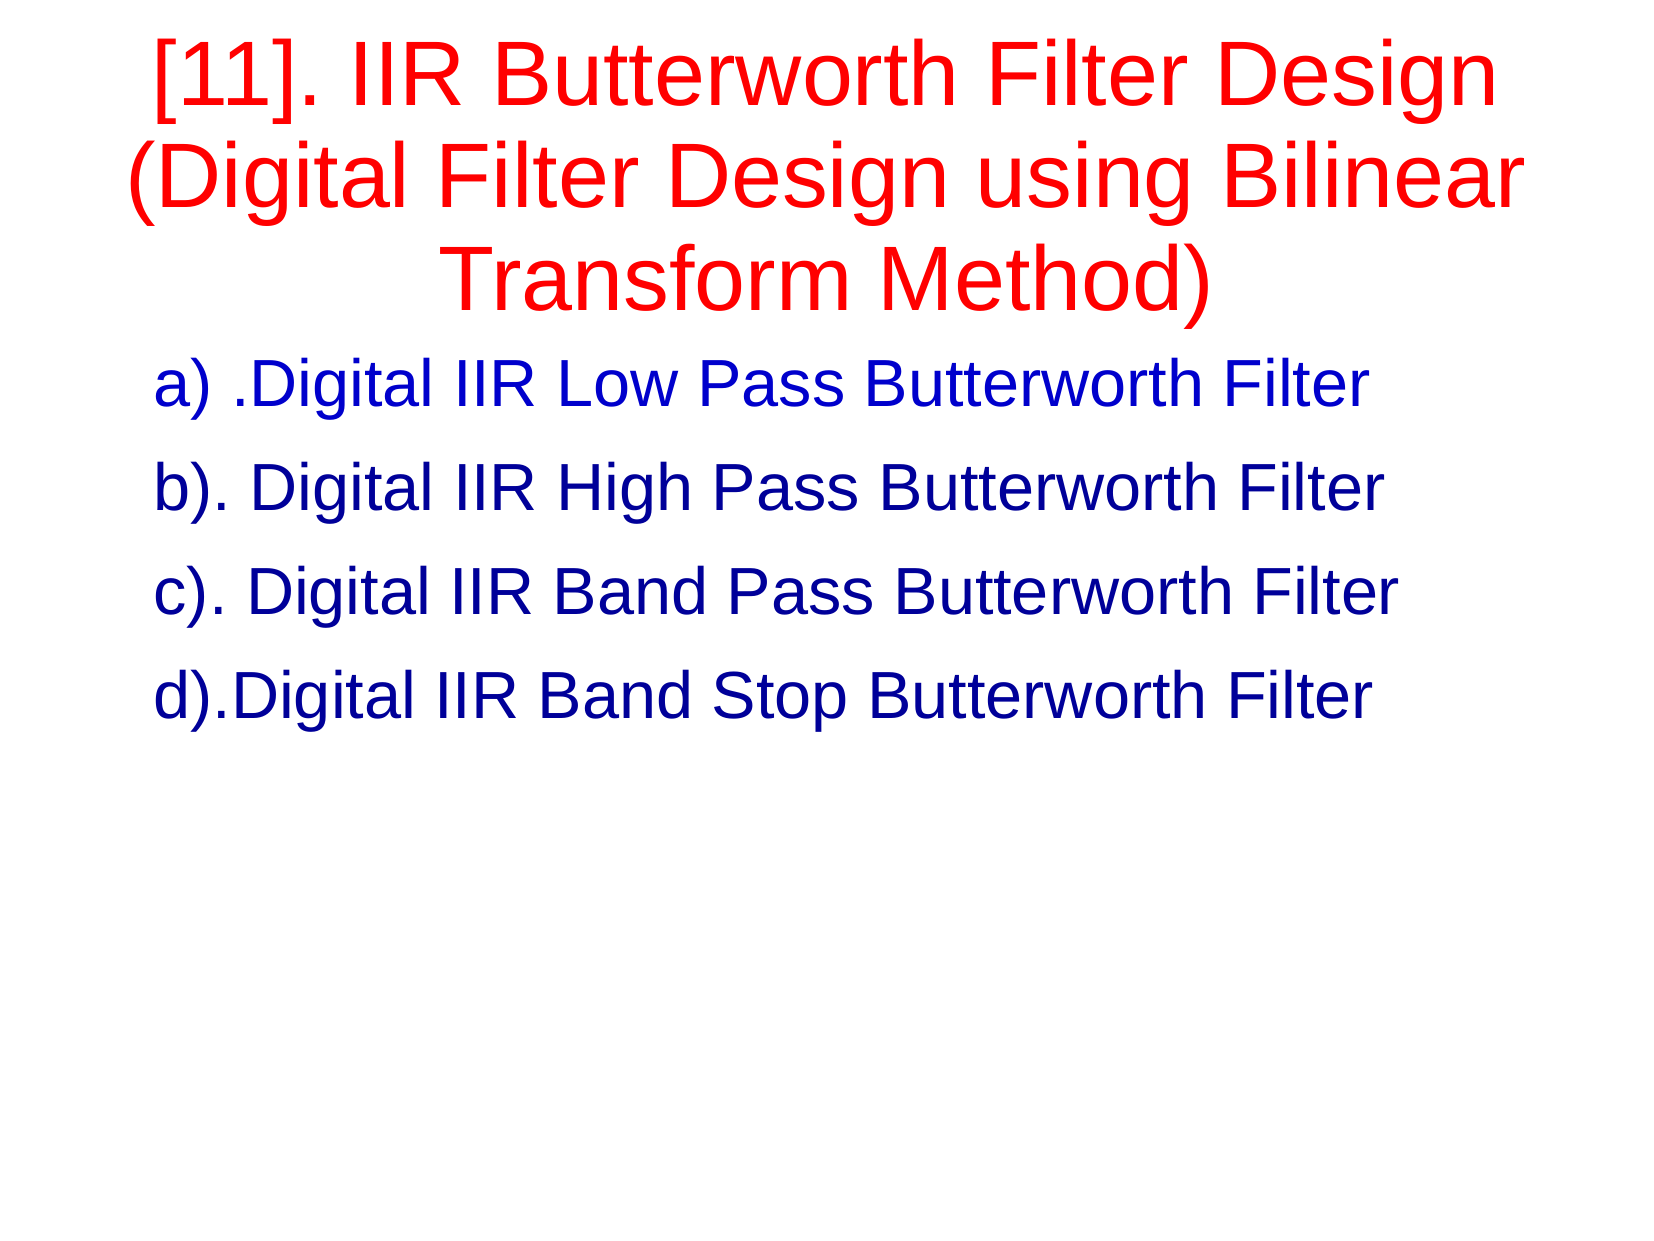

# [11]. IIR Butterworth Filter Design (Digital Filter Design using Bilinear Transform Method)
a) .Digital IIR Low Pass Butterworth Filter
b). Digital IIR High Pass Butterworth Filter
c). Digital IIR Band Pass Butterworth Filter
d).Digital IIR Band Stop Butterworth Filter